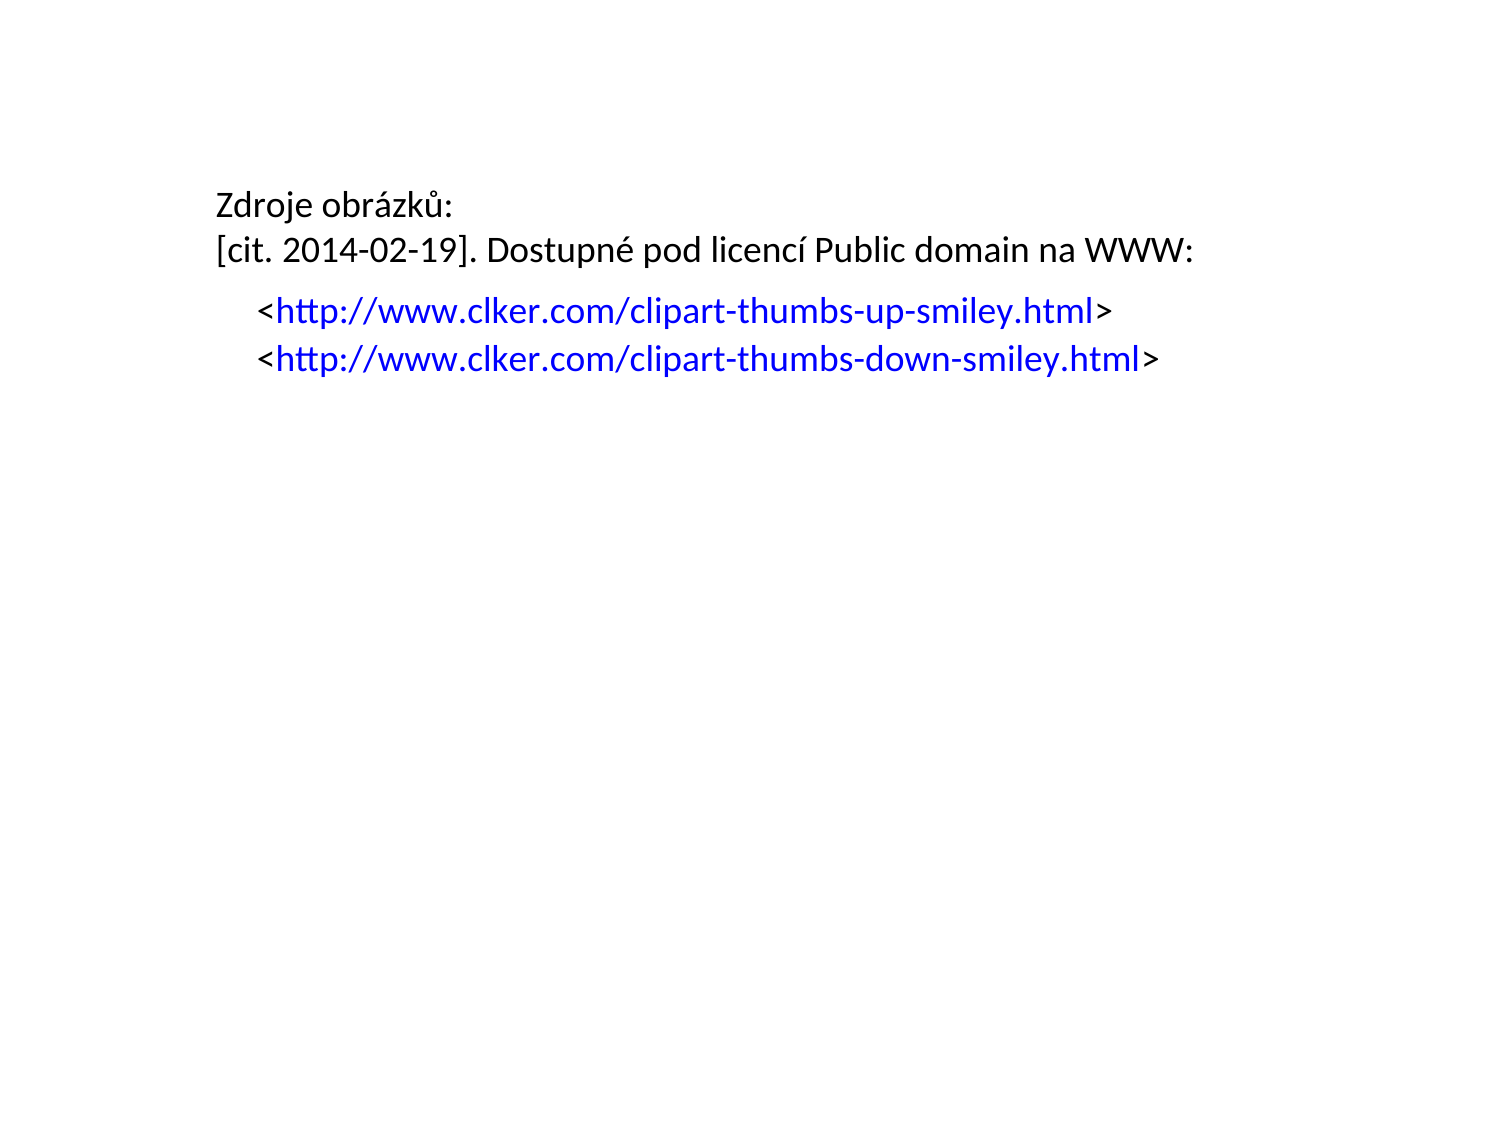

Zdroje obrázků:
[cit. 2014-02-19]. Dostupné pod licencí Public domain na WWW:
<http://www.clker.com/clipart-thumbs-up-smiley.html>
<http://www.clker.com/clipart-thumbs-down-smiley.html>